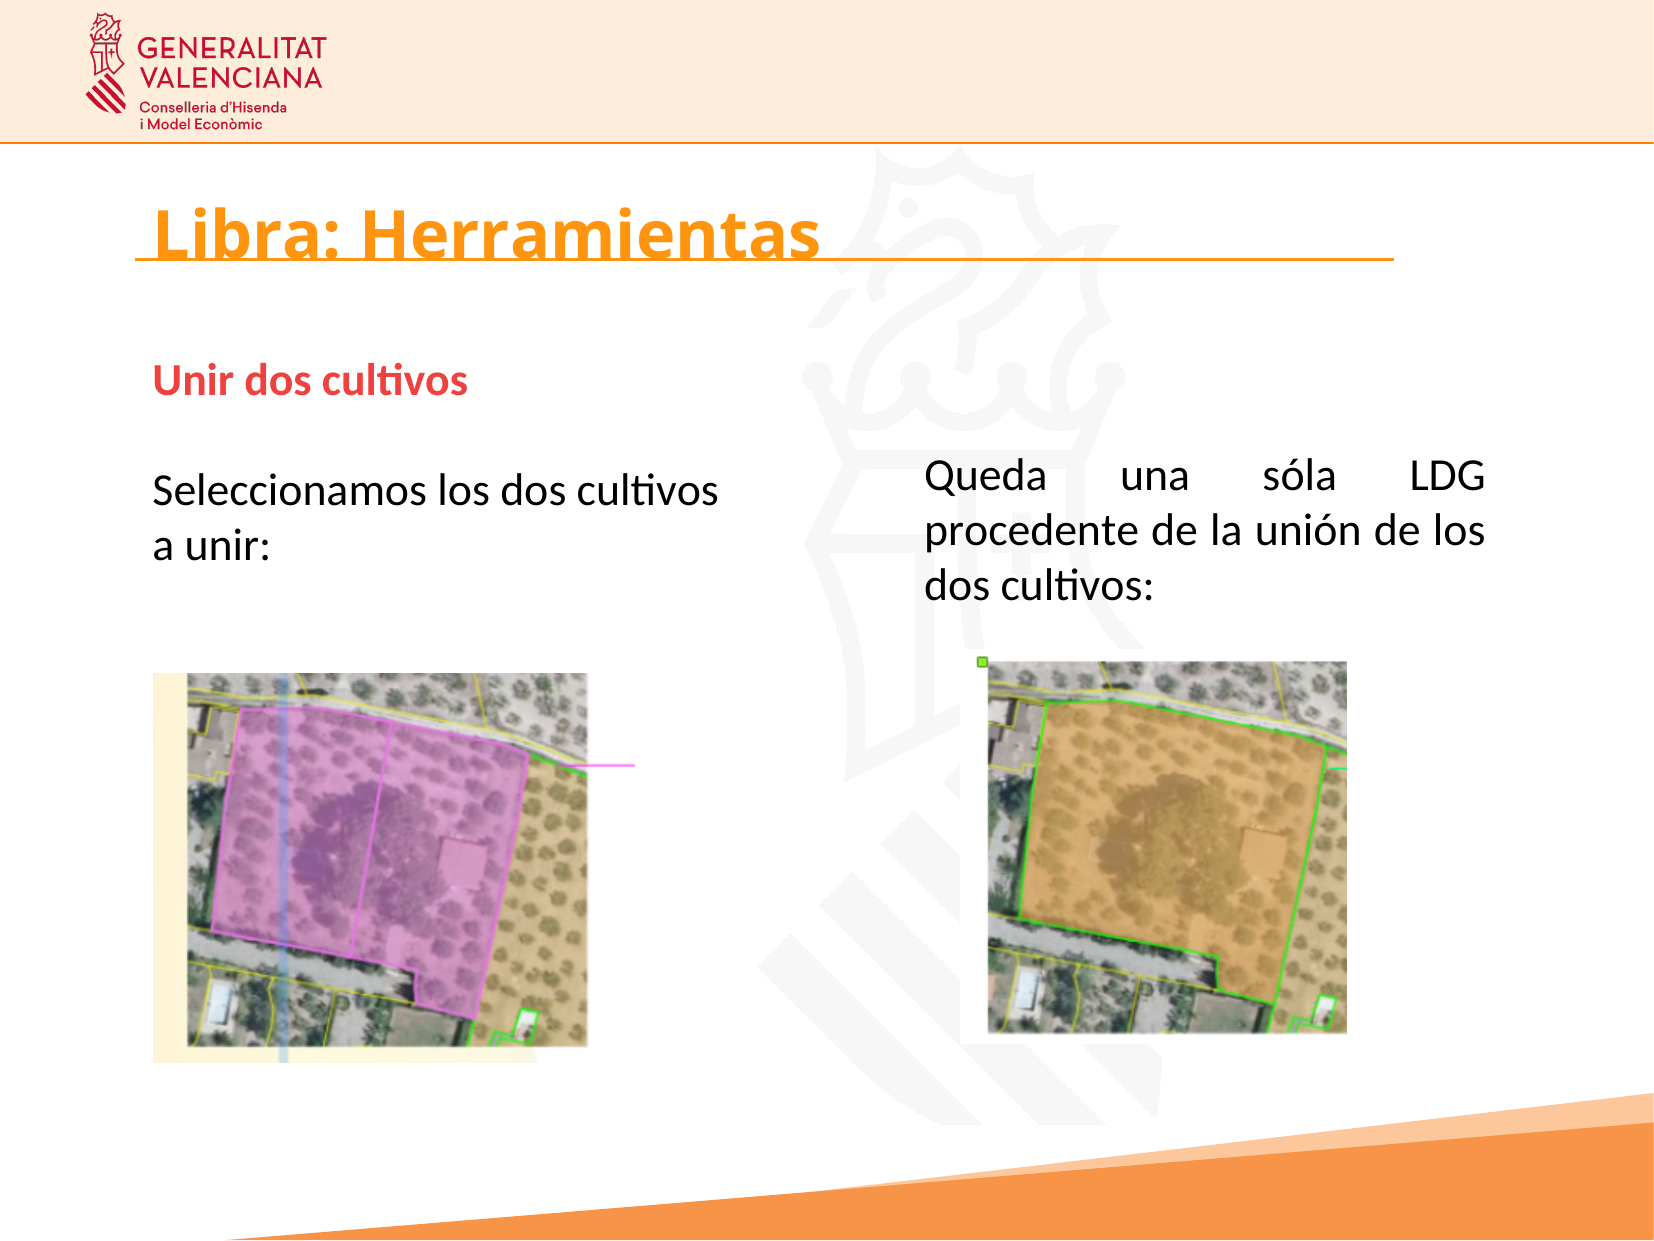

Libra: Herramientas
Unir dos cultivos
Seleccionamos los dos cultivos
a unir:
Queda una sóla LDG procedente de la unión de los dos cultivos: